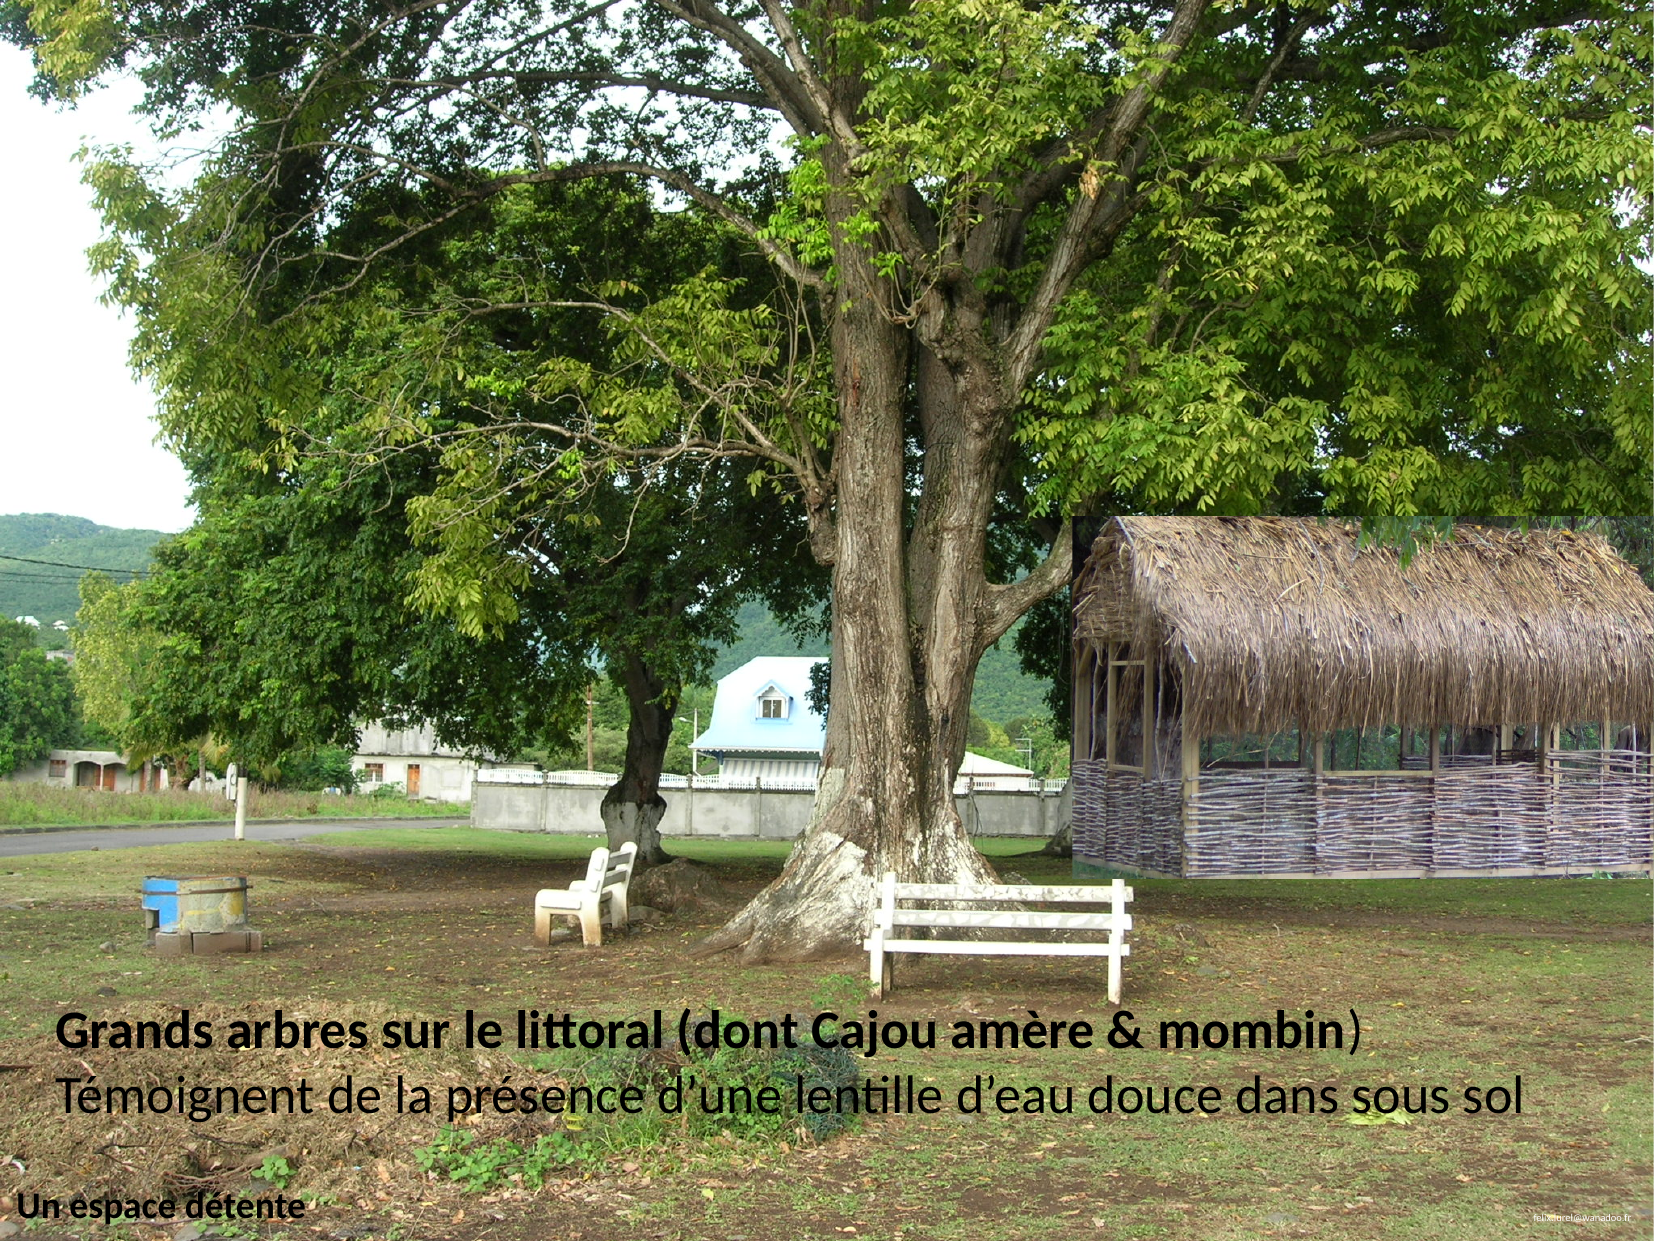

Grands arbres sur le littoral (dont Cajou amère & mombin)
Témoignent de la présence d’une lentille d’eau douce dans sous sol
Un espace détente
felix.lurel@wanadoo.fr